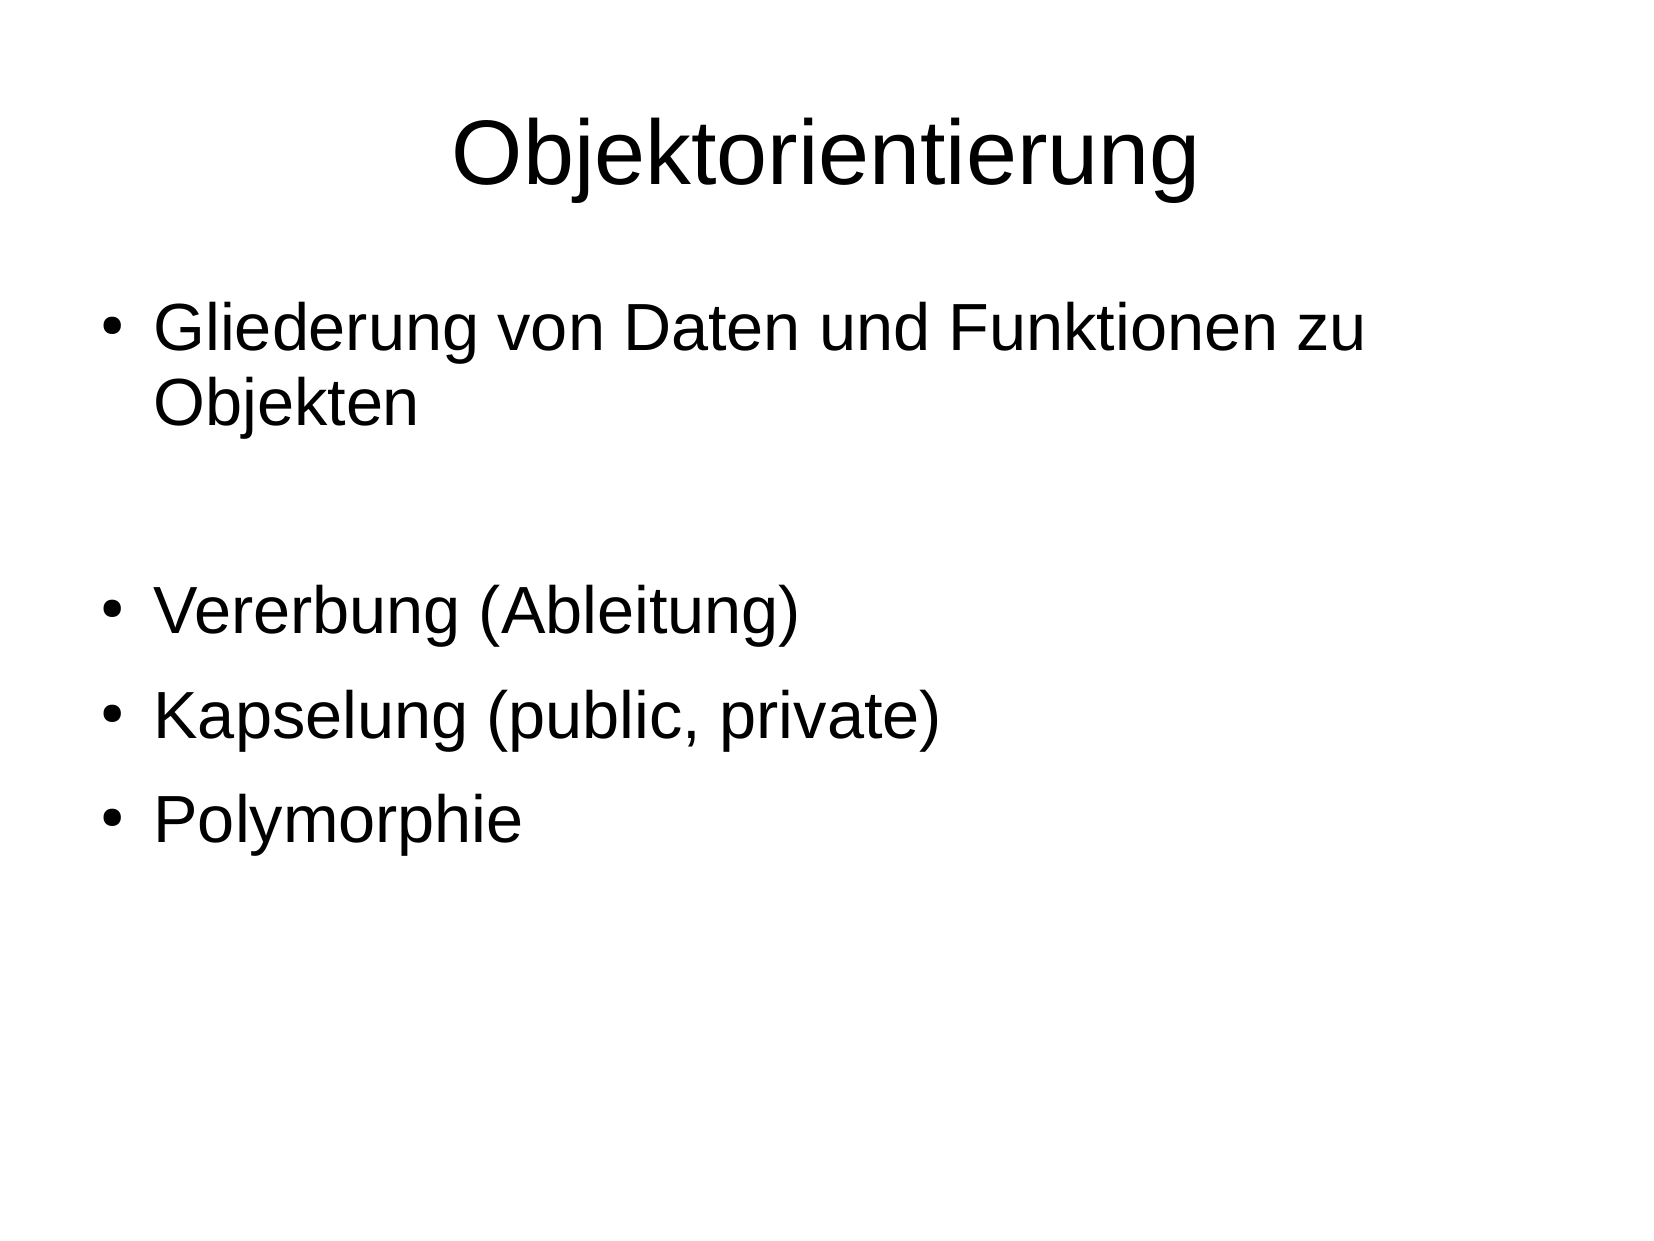

# Objektorientierung
Gliederung von Daten und Funktionen zu Objekten
Vererbung (Ableitung)
Kapselung (public, private)
Polymorphie